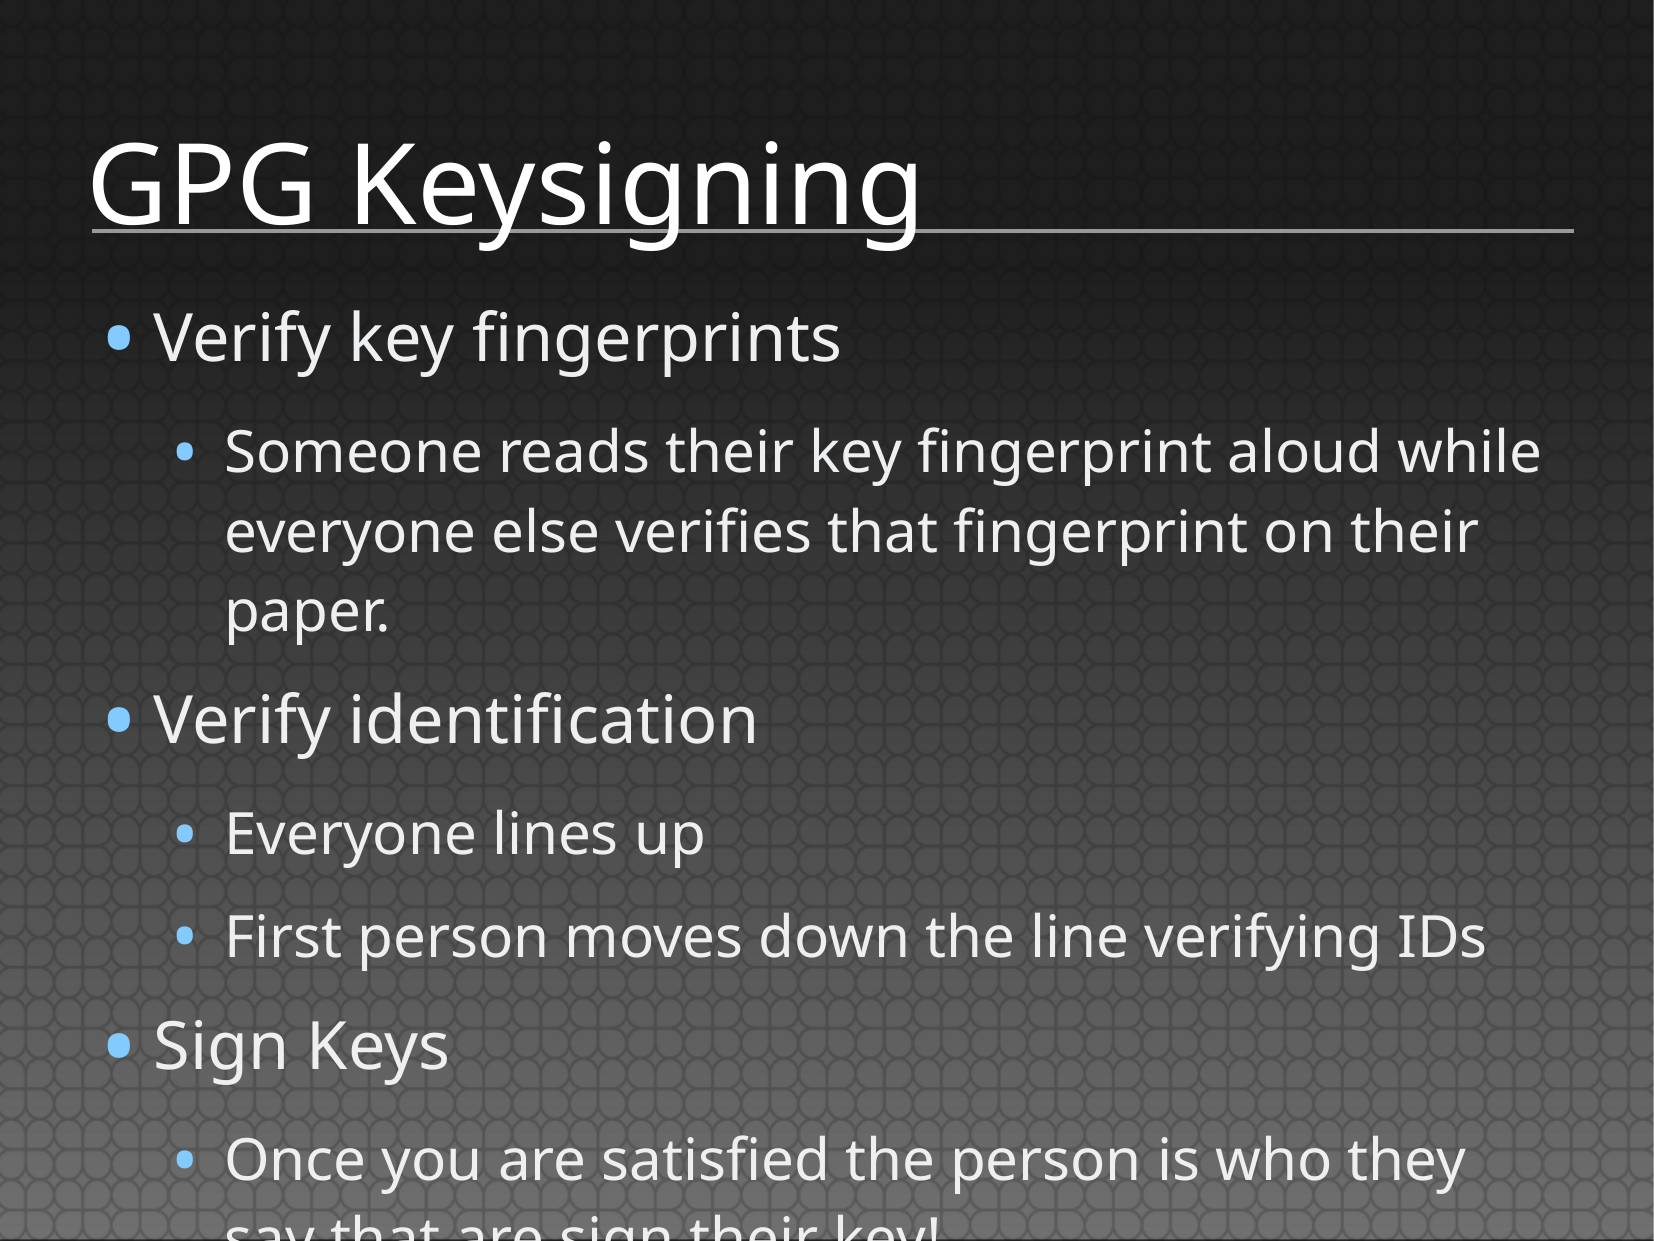

# GPG Keysigning
Verify key fingerprints
Someone reads their key fingerprint aloud while everyone else verifies that fingerprint on their paper.
Verify identification
Everyone lines up
First person moves down the line verifying IDs
Sign Keys
Once you are satisfied the person is who they say that are sign their key!